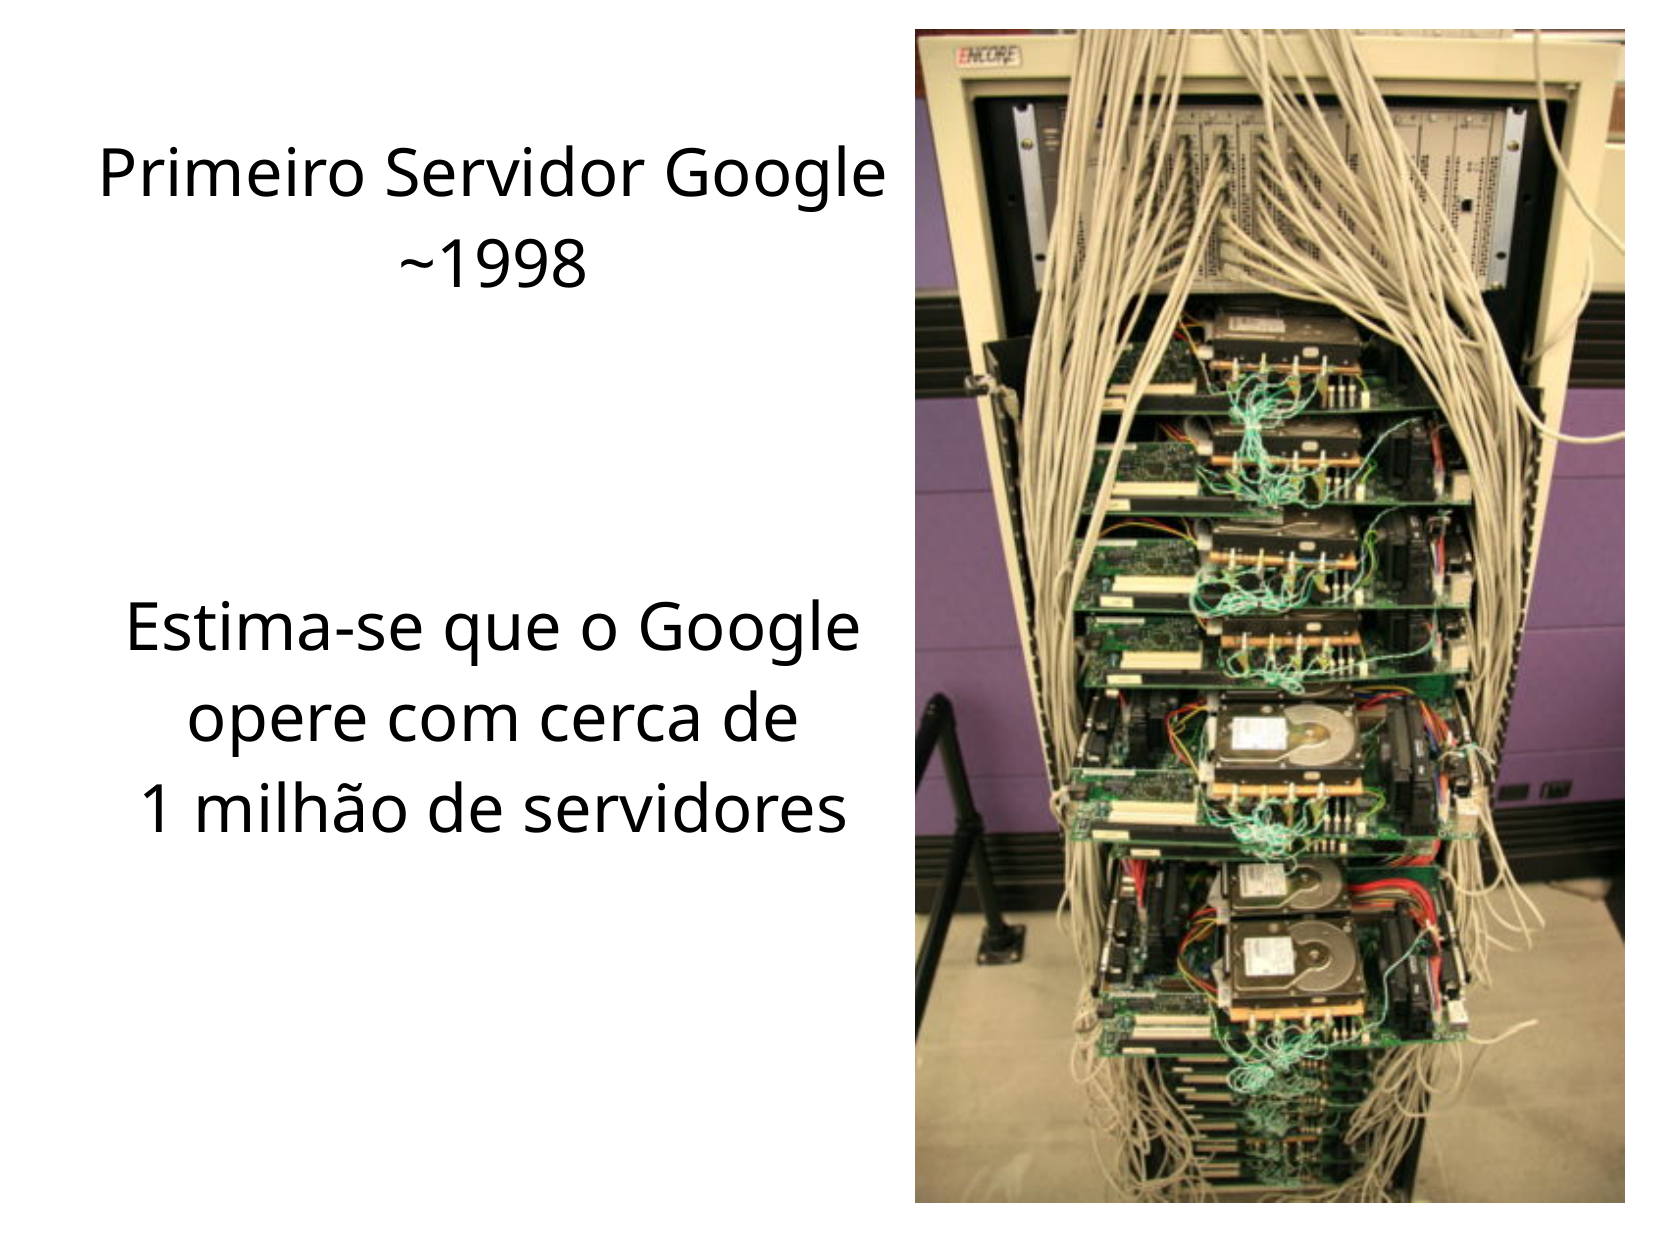

Primeiro Servidor Google
~1998
Estima-se que o Google
opere com cerca de
1 milhão de servidores